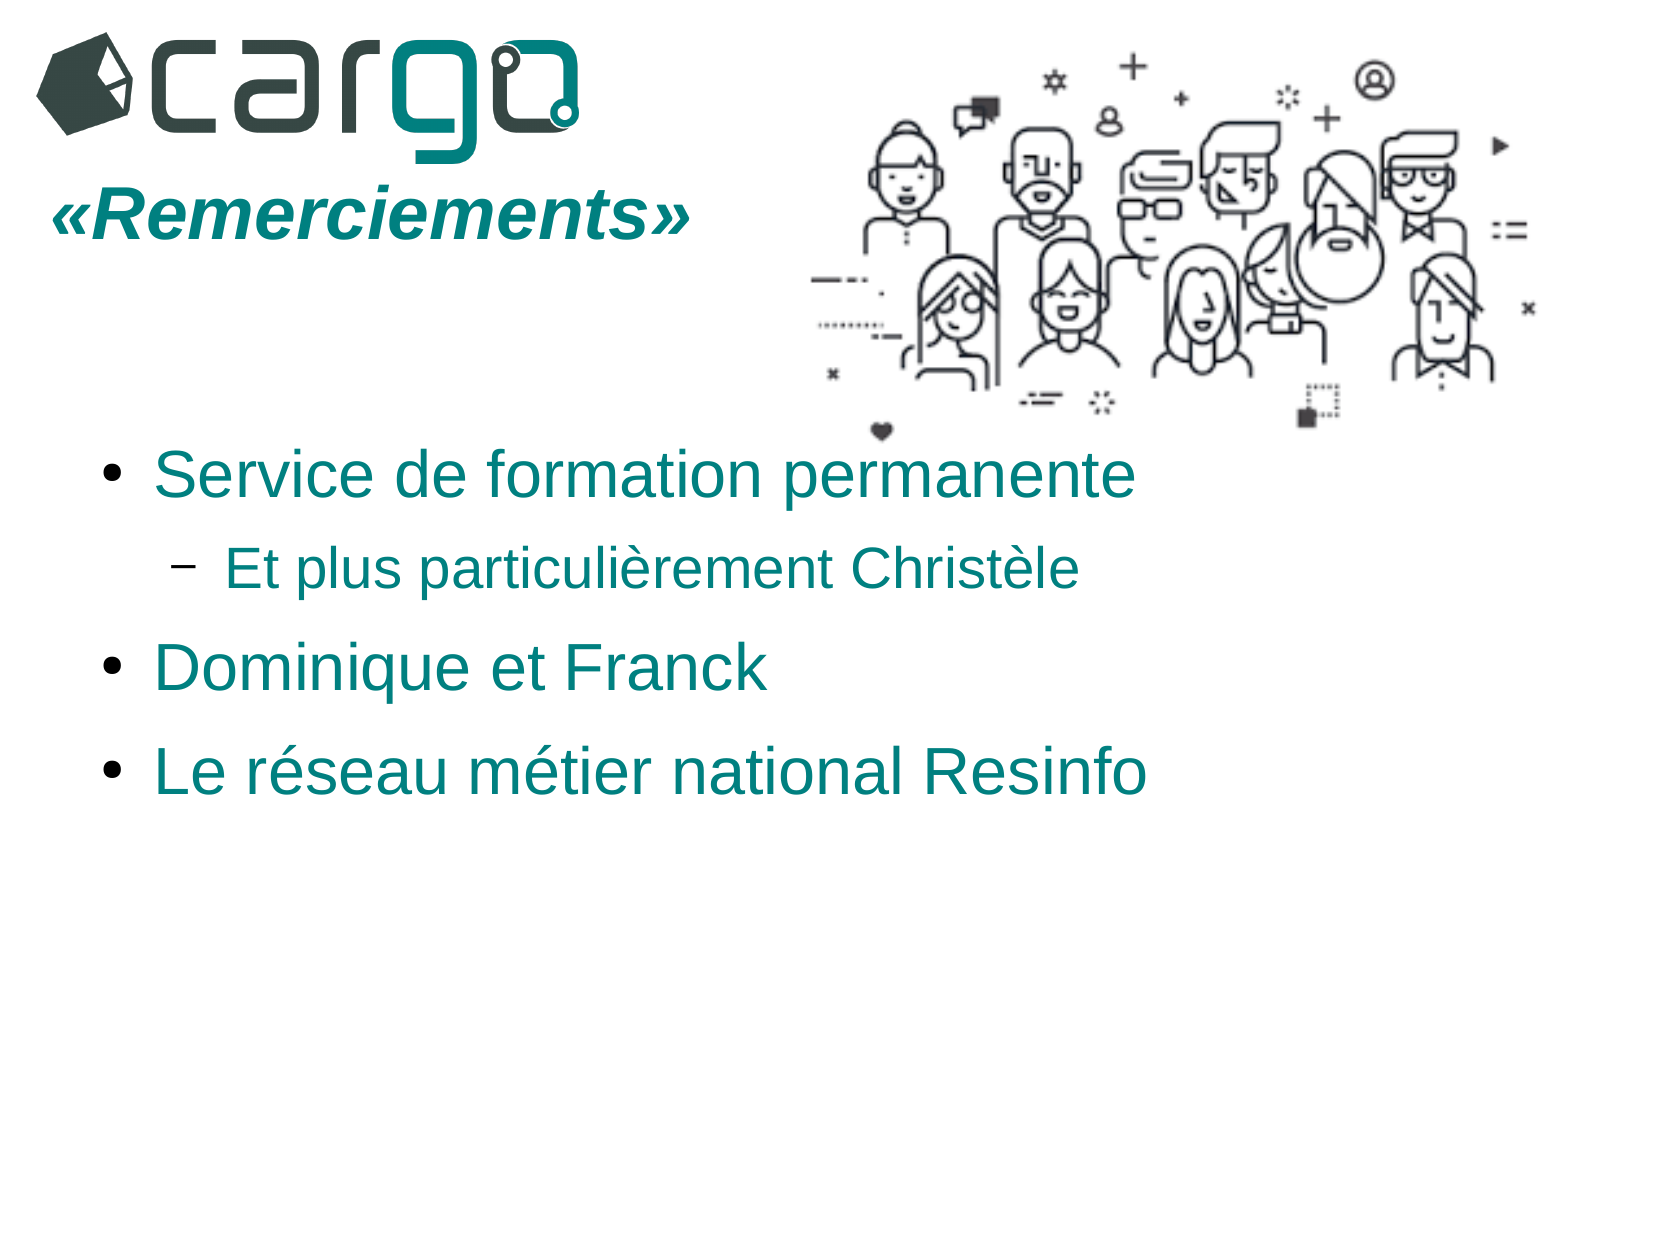

«Remerciements»
# Service de formation permanente
Et plus particulièrement Christèle
Dominique et Franck
Le réseau métier national Resinfo